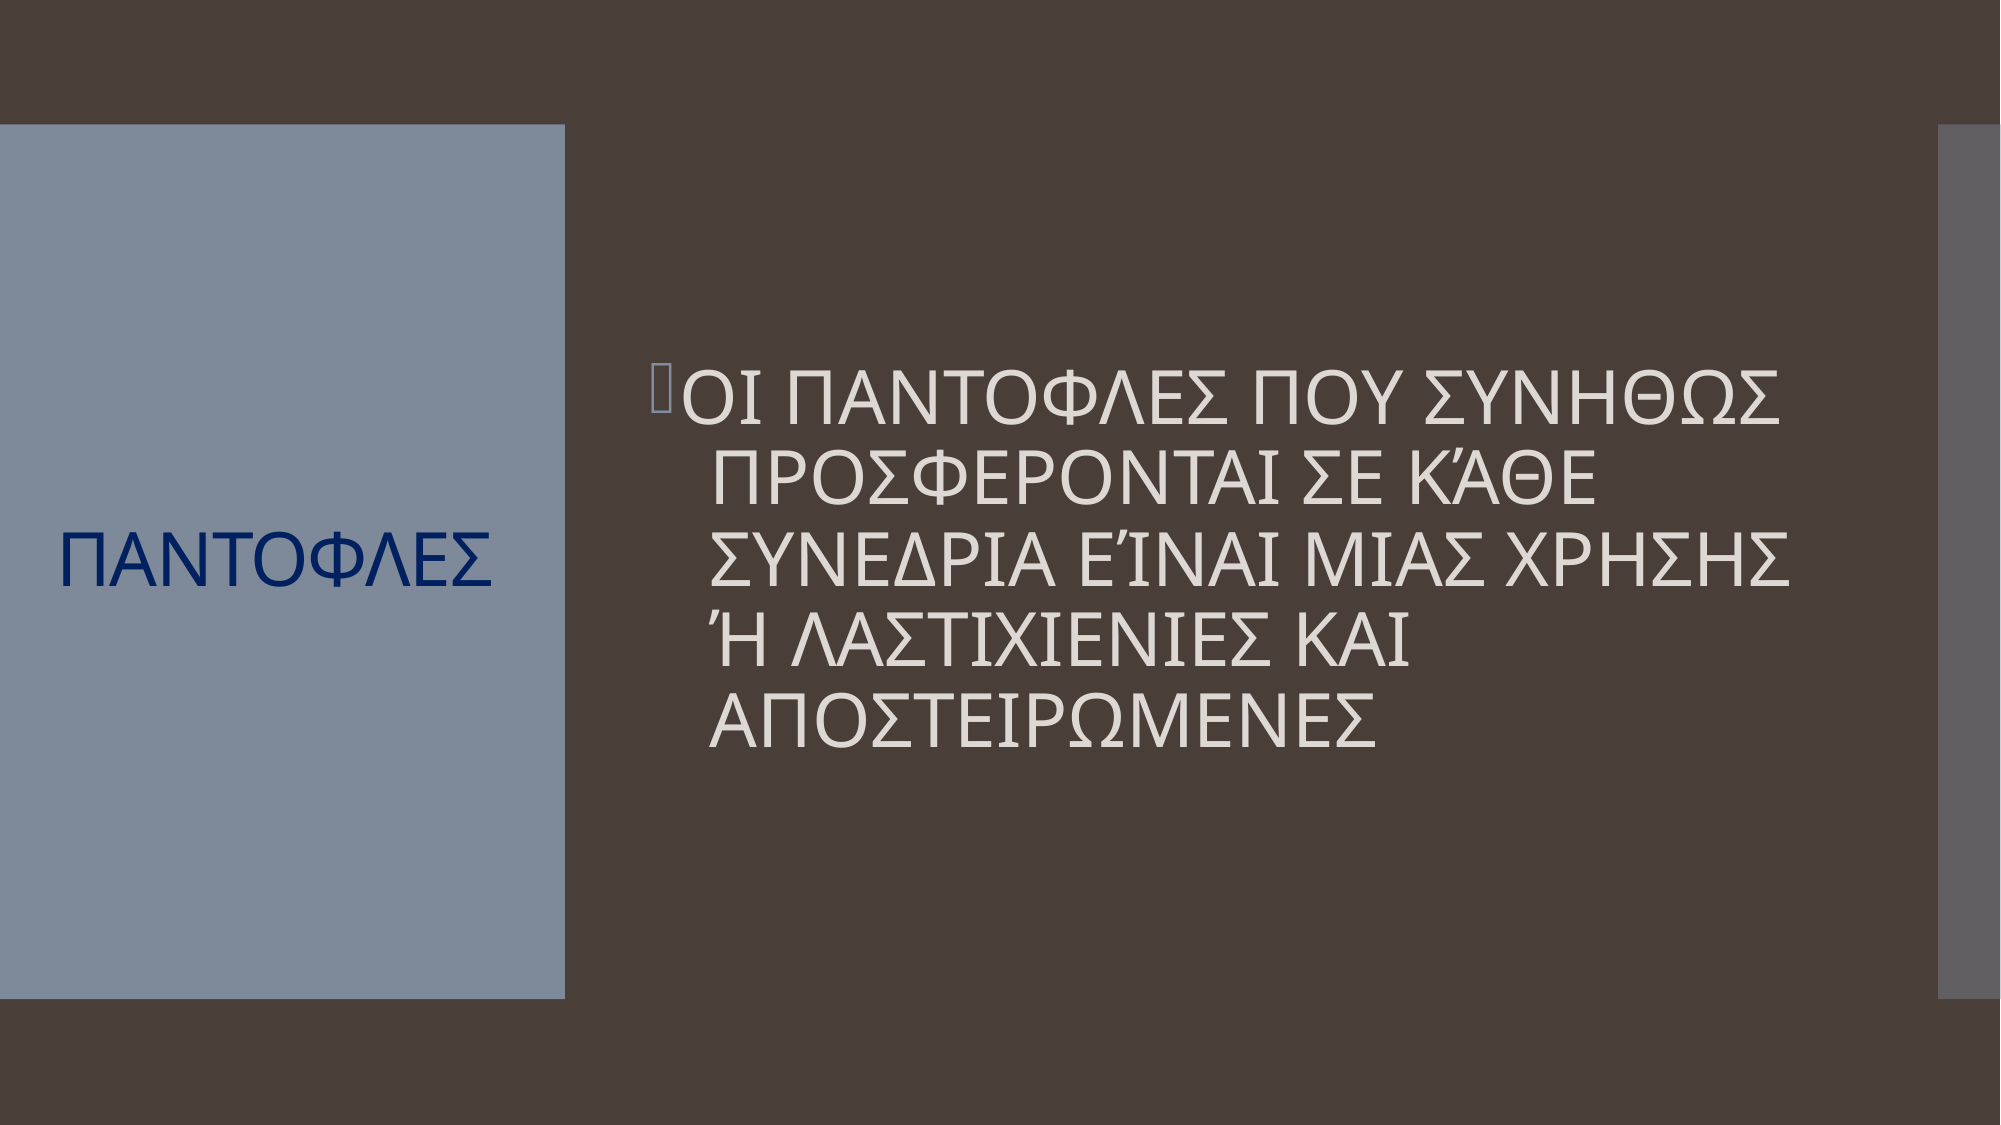

ΟΙ ΠΑΝΤΟΦΛΕΣ ΠΟΥ ΣΥΝΗΘΩΣ ΠΡΟΣΦΕΡΟΝΤΑΙ ΣΕ ΚΆΘΕ ΣΥΝΕΔΡΙΑ ΕΊΝΑΙ ΜΙΑΣ ΧΡΗΣΗΣ Ή ΛΑΣΤΙΧΙΕΝΙΕΣ ΚΑΙ ΑΠΟΣΤΕΙΡΩΜΕΝΕΣ
# ΠΑΝΤΟΦΛΕΣ